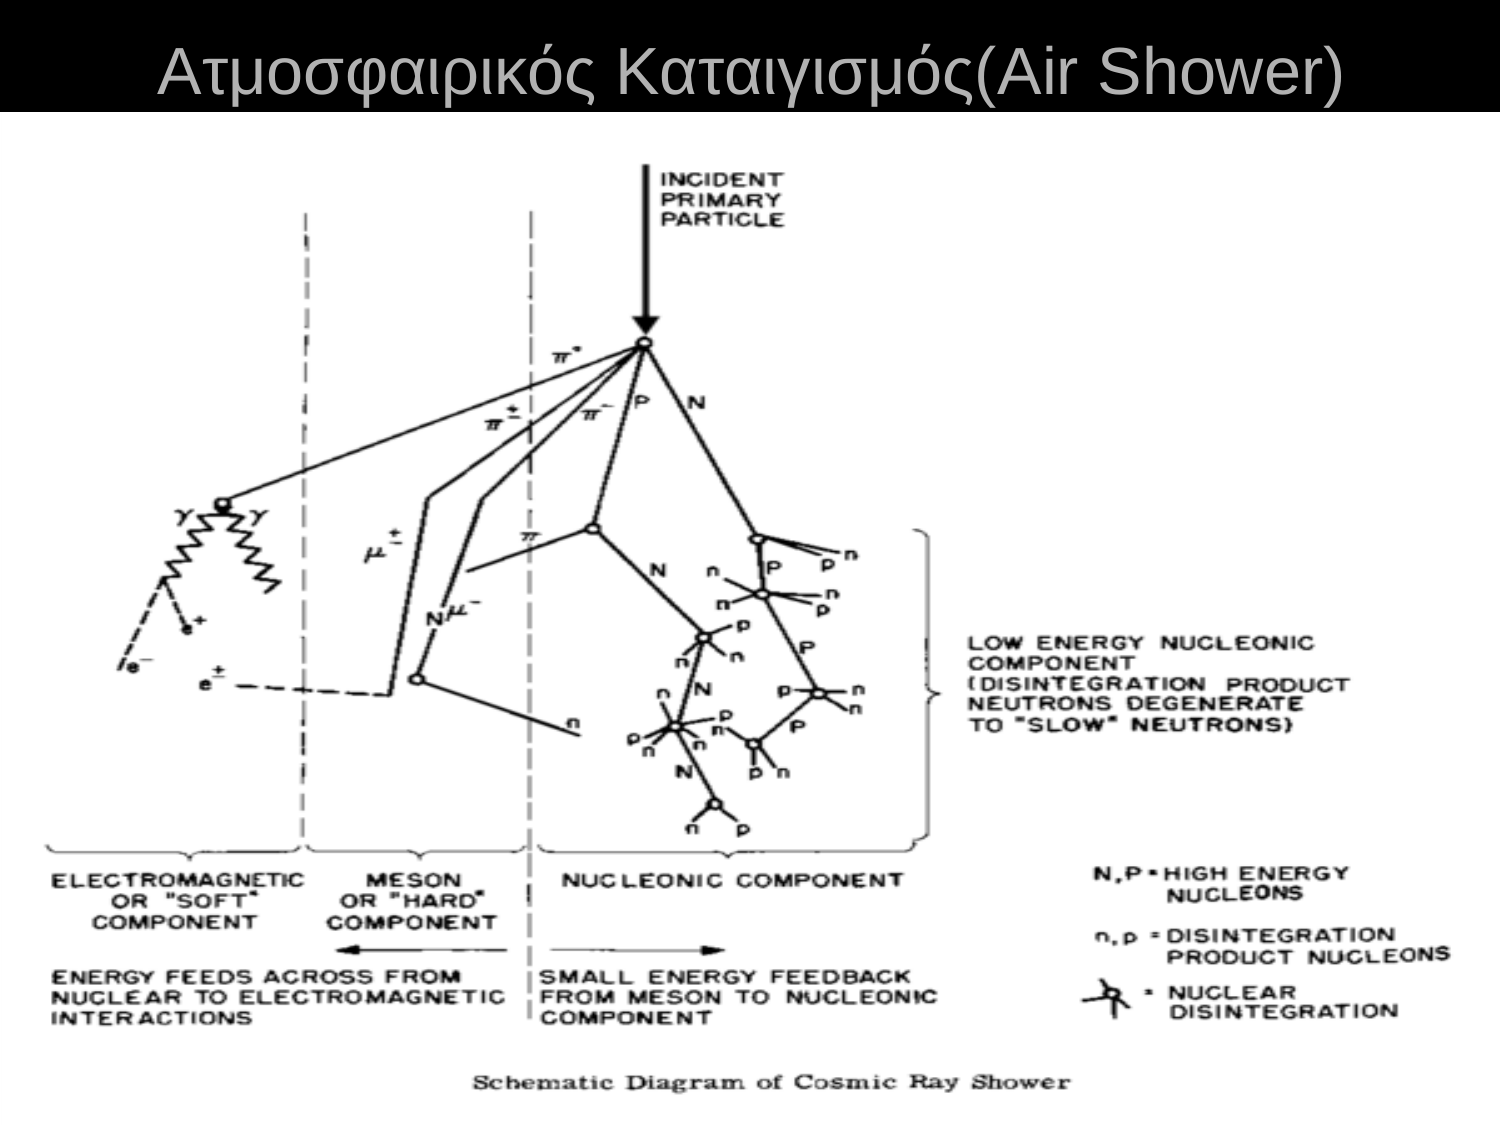

# Ατμοσφαιρικός Καταιγισμός(Air Shower)
Τρίτη, 27-3-2010
4